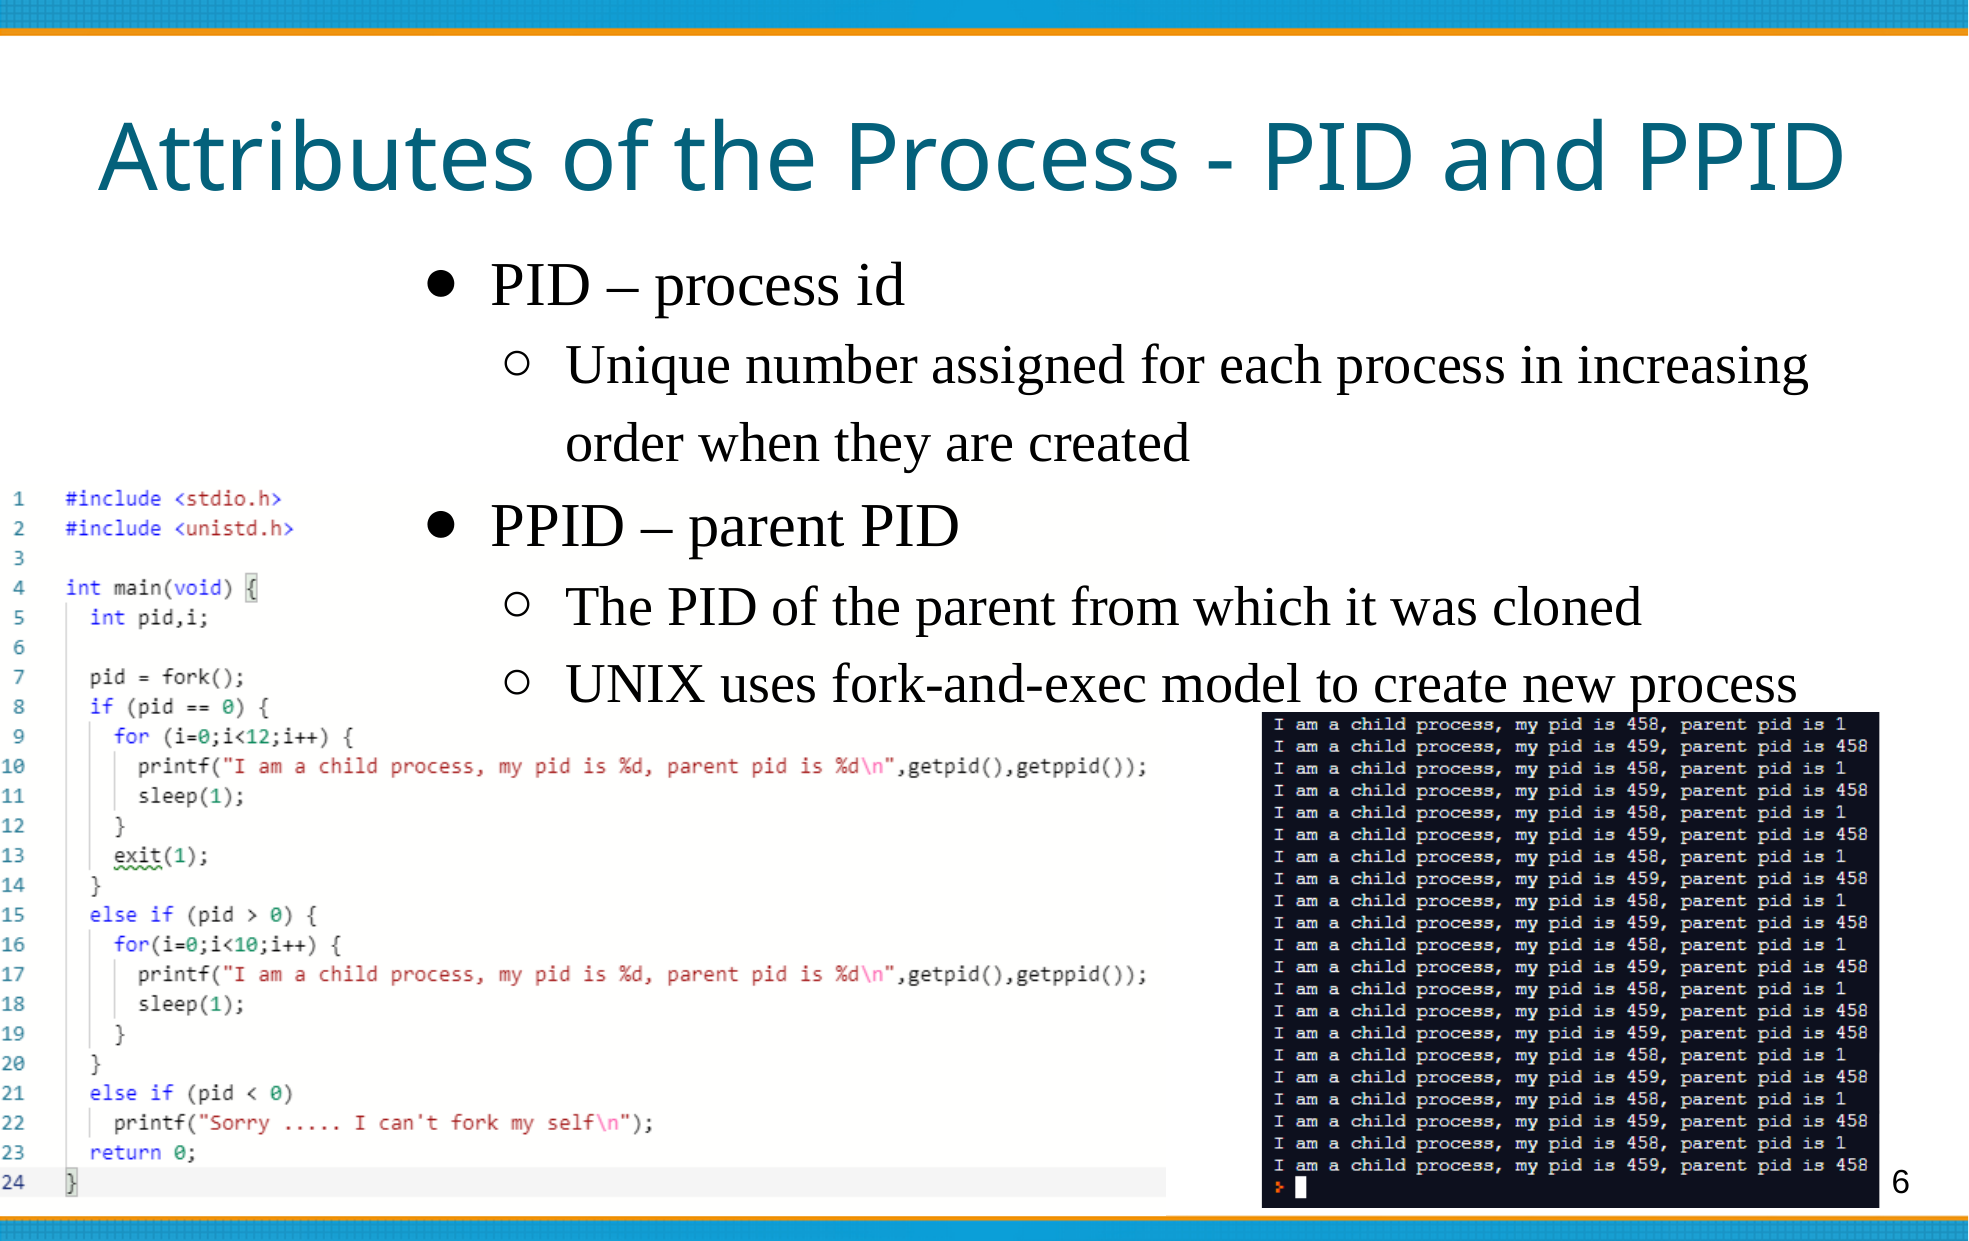

# Attributes of the Process - PID and PPID
PID – process id
Unique number assigned for each process in increasing order when they are created
PPID – parent PID
The PID of the parent from which it was cloned
UNIX uses fork-and-exec model to create new process